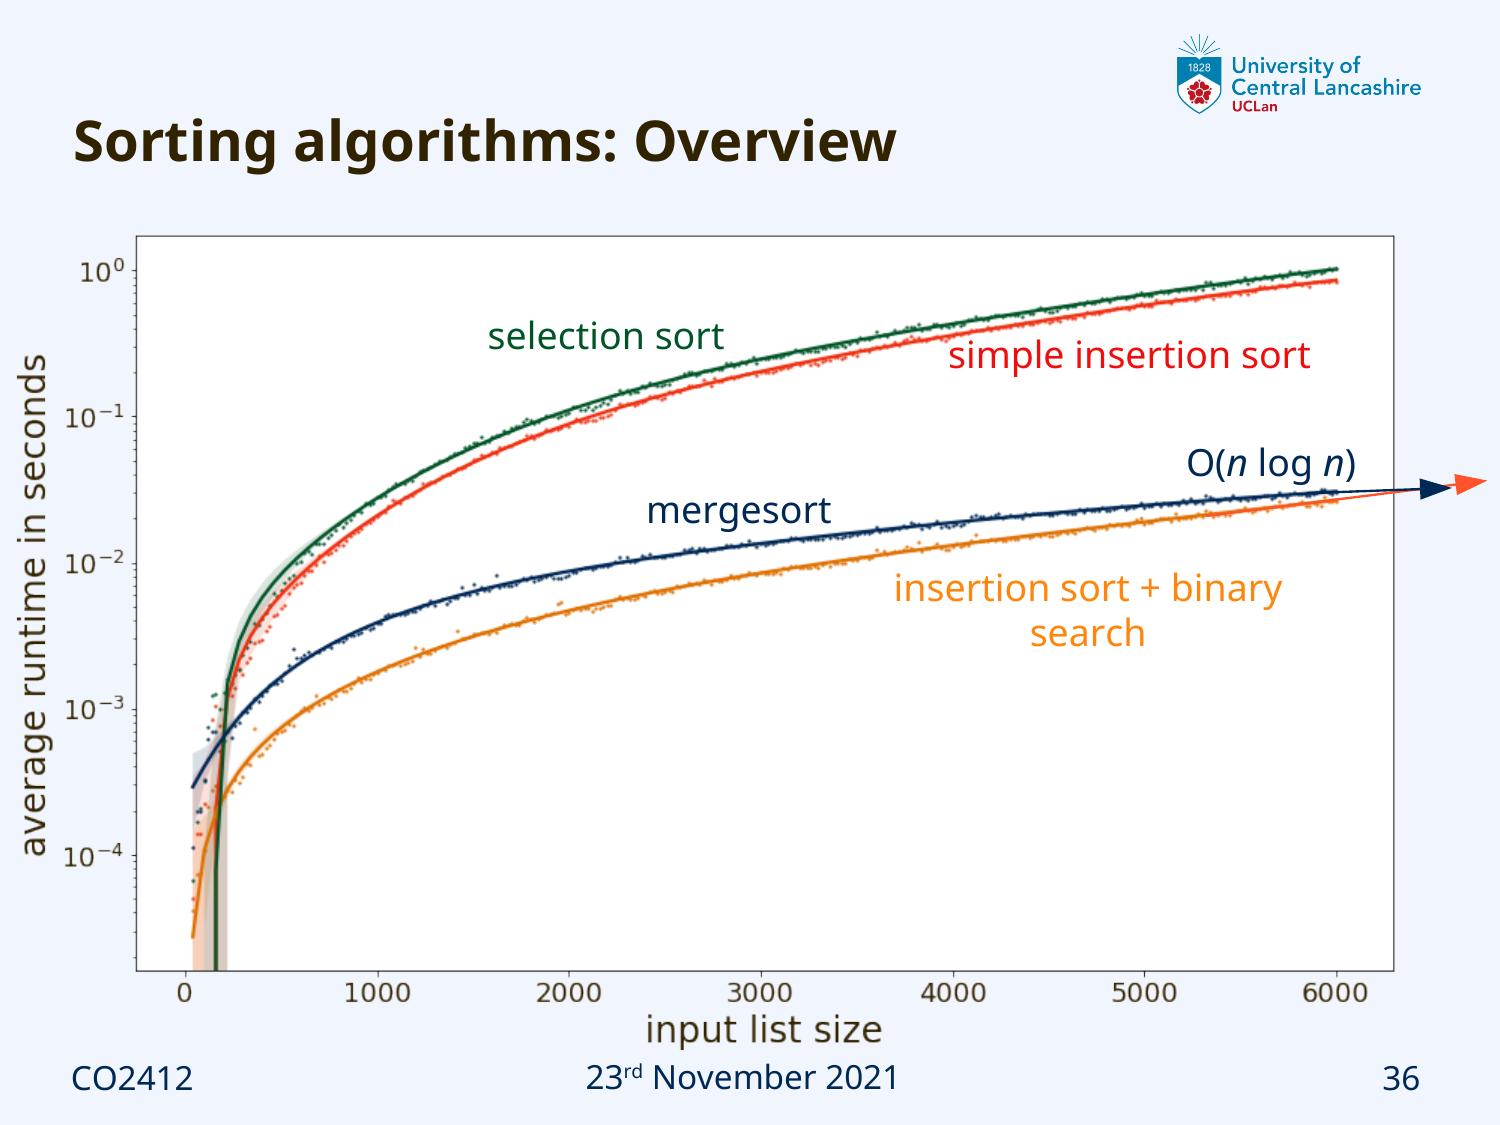

# Sorting algorithms: Overview
selection sort
simple insertion sort
O(n log n)
mergesort
insertion sort + binary search